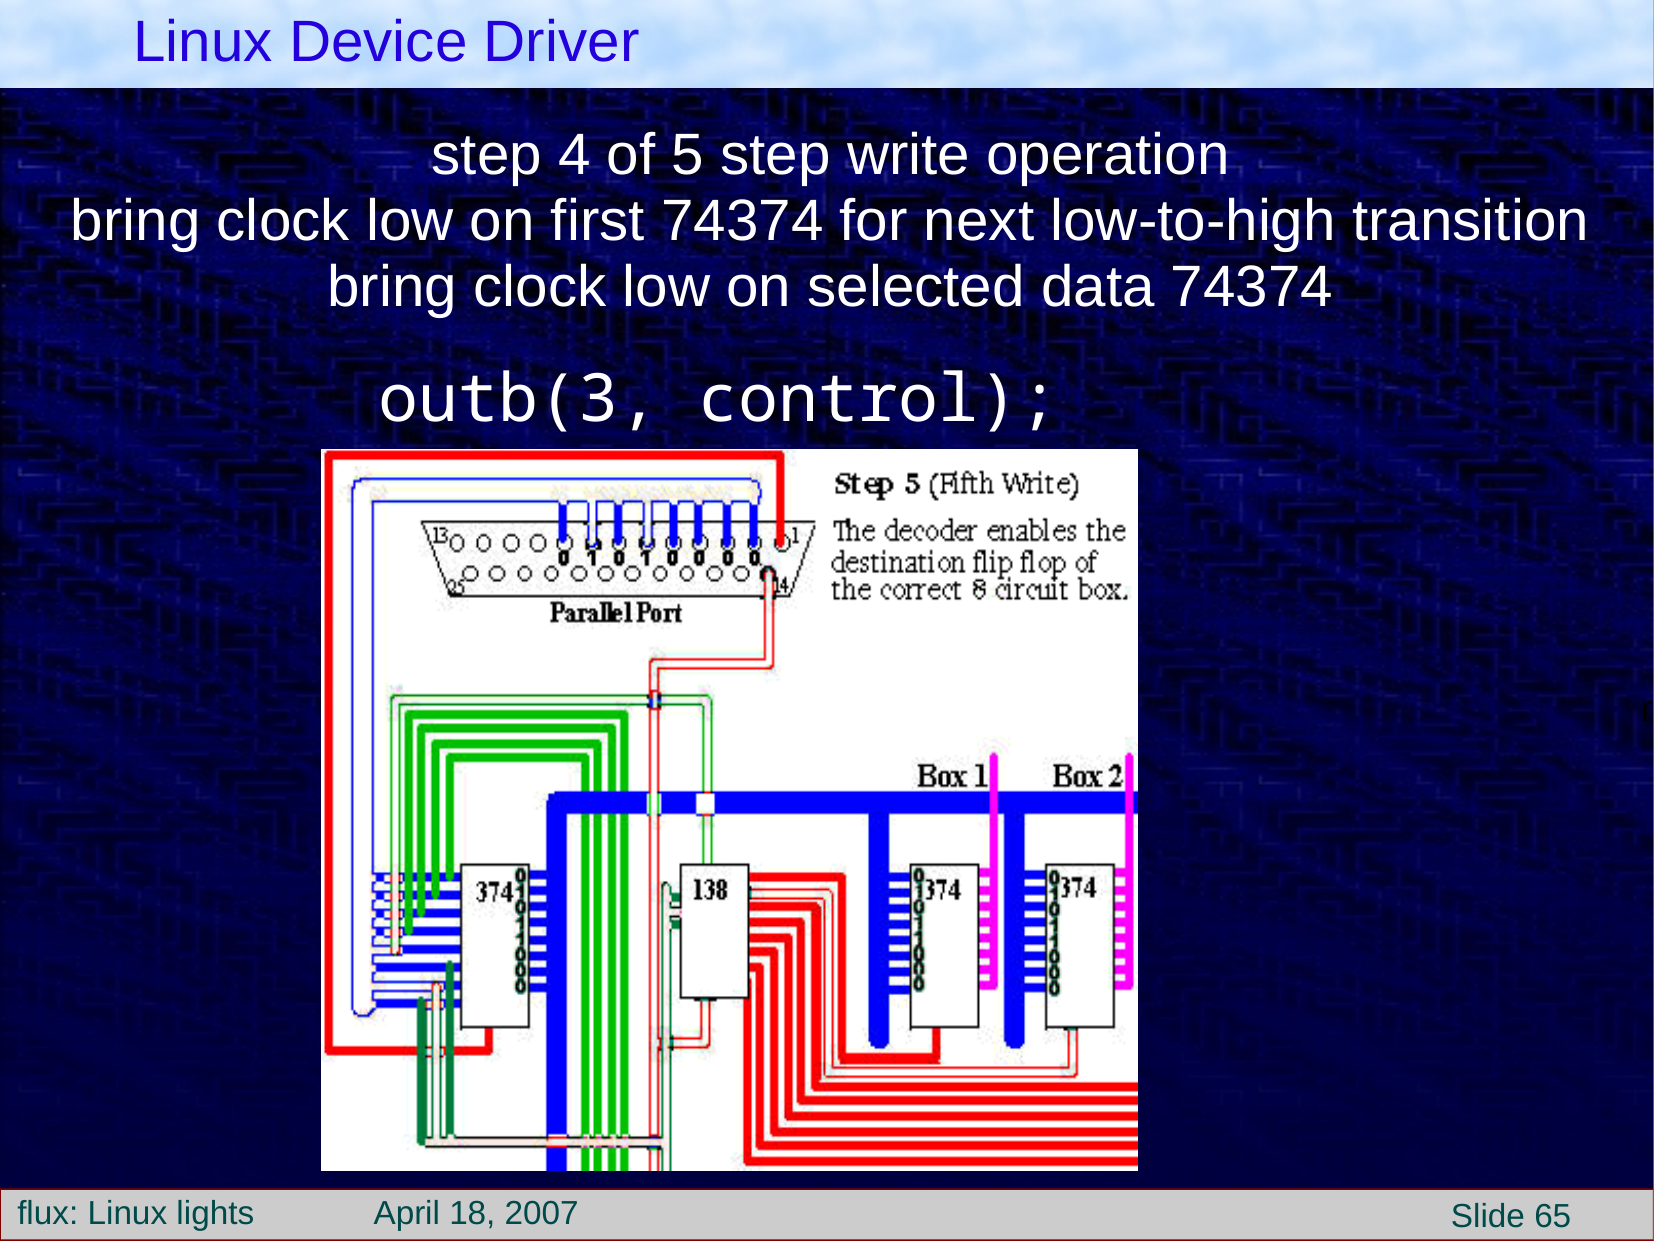

Linux Device Driver
# step 4 of 5 step write operation bring clock low on first 74374 for next low-to-high transition bring clock low on selected data 74374
outb(3, control);
re
flux: Linux lights	April 18, 2007
Slide